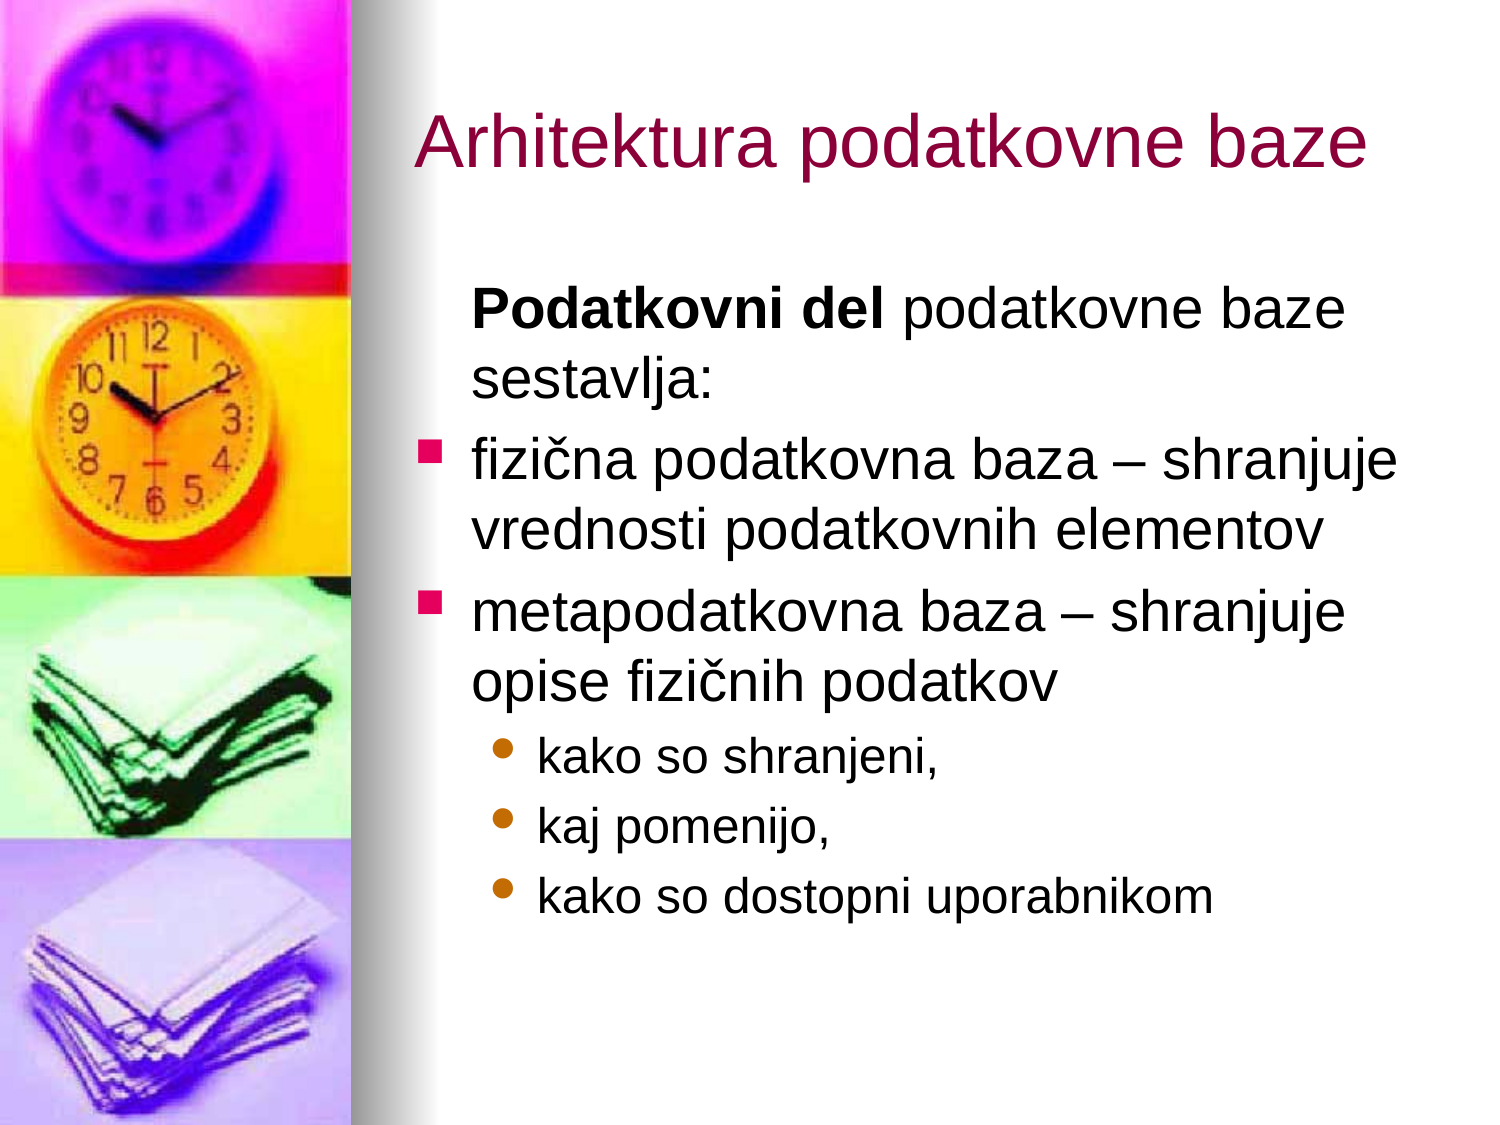

# Arhitektura podatkovne baze
	Podatkovni del podatkovne baze sestavlja:
fizična podatkovna baza – shranjuje vrednosti podatkovnih elementov
metapodatkovna baza – shranjuje opise fizičnih podatkov
kako so shranjeni,
kaj pomenijo,
kako so dostopni uporabnikom